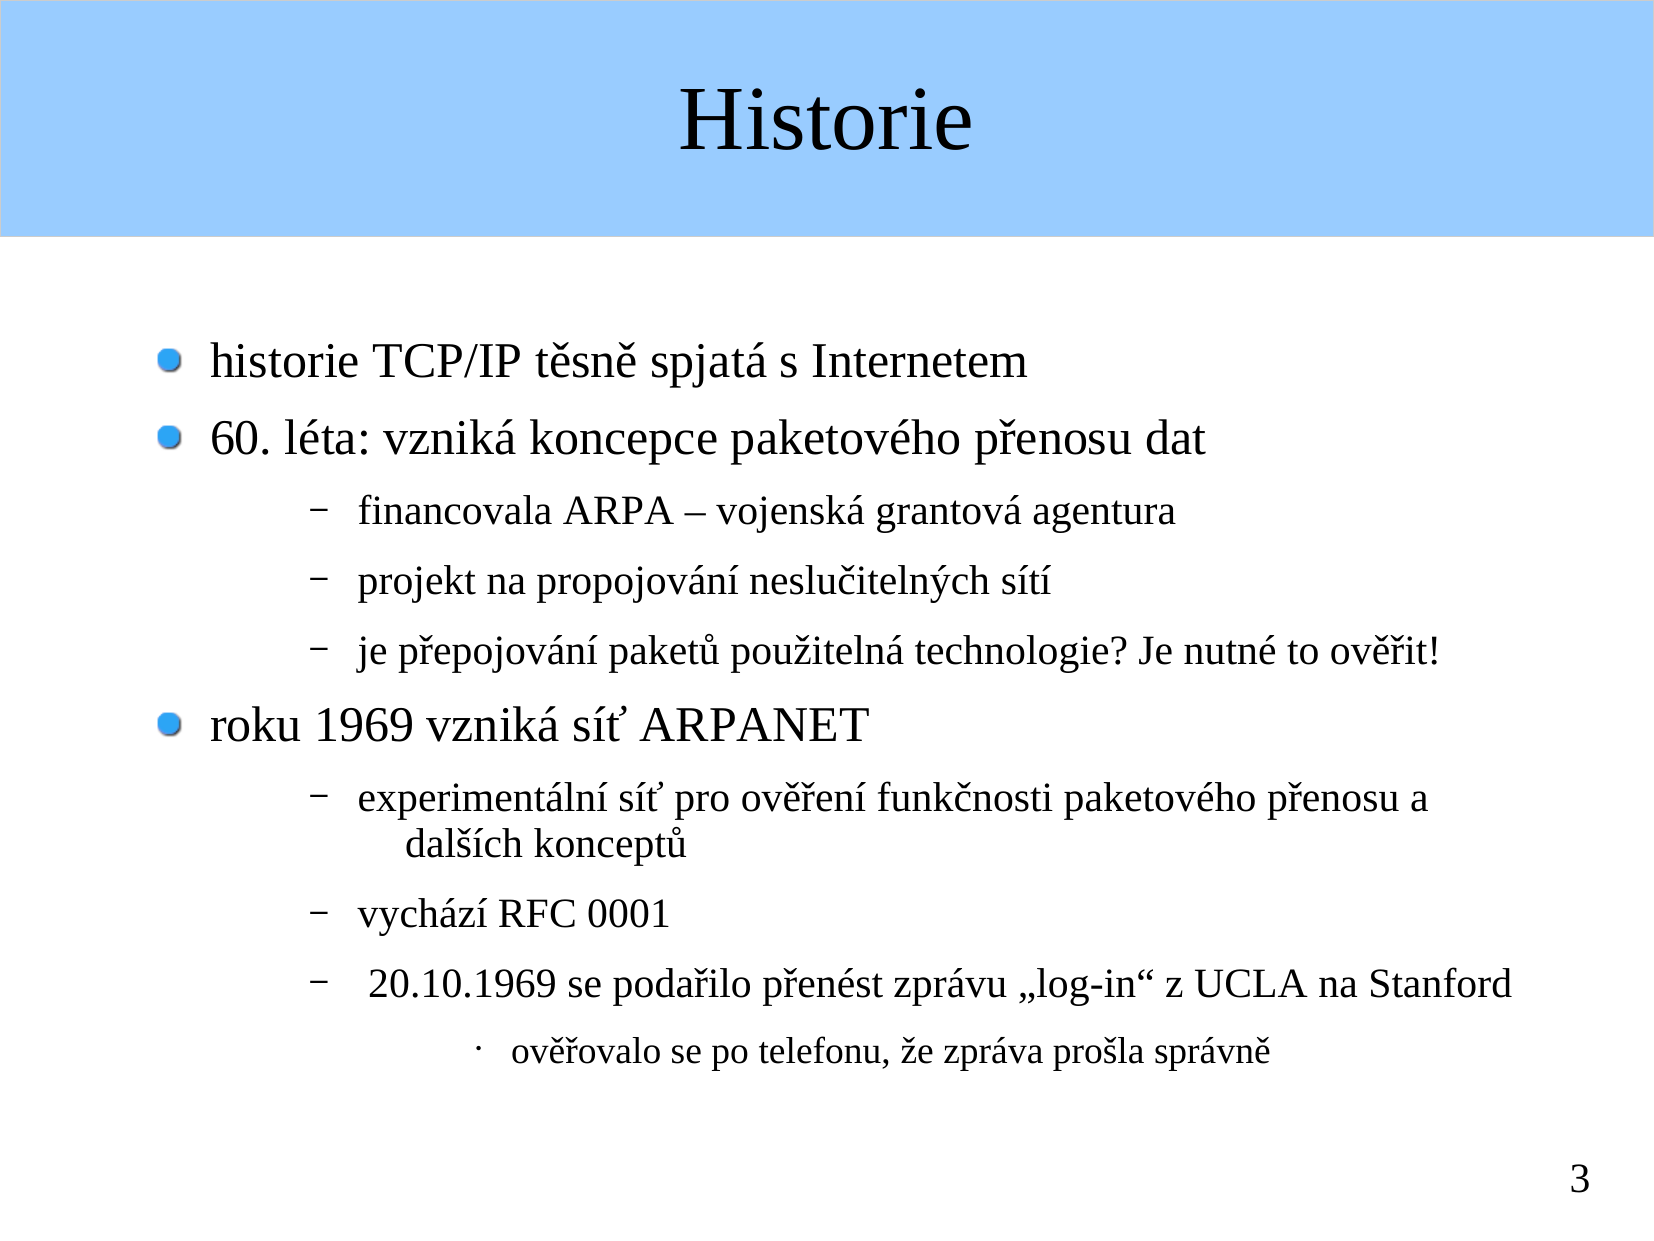

# Historie
historie TCP/IP těsně spjatá s Internetem
60. léta: vzniká koncepce paketového přenosu dat
financovala ARPA – vojenská grantová agentura
projekt na propojování neslučitelných sítí
je přepojování paketů použitelná technologie? Je nutné to ověřit!
roku 1969 vzniká síť ARPANET
experimentální síť pro ověření funkčnosti paketového přenosu a dalších konceptů
vychází RFC 0001
 20.10.1969 se podařilo přenést zprávu „log-in“ z UCLA na Stanford
ověřovalo se po telefonu, že zpráva prošla správně